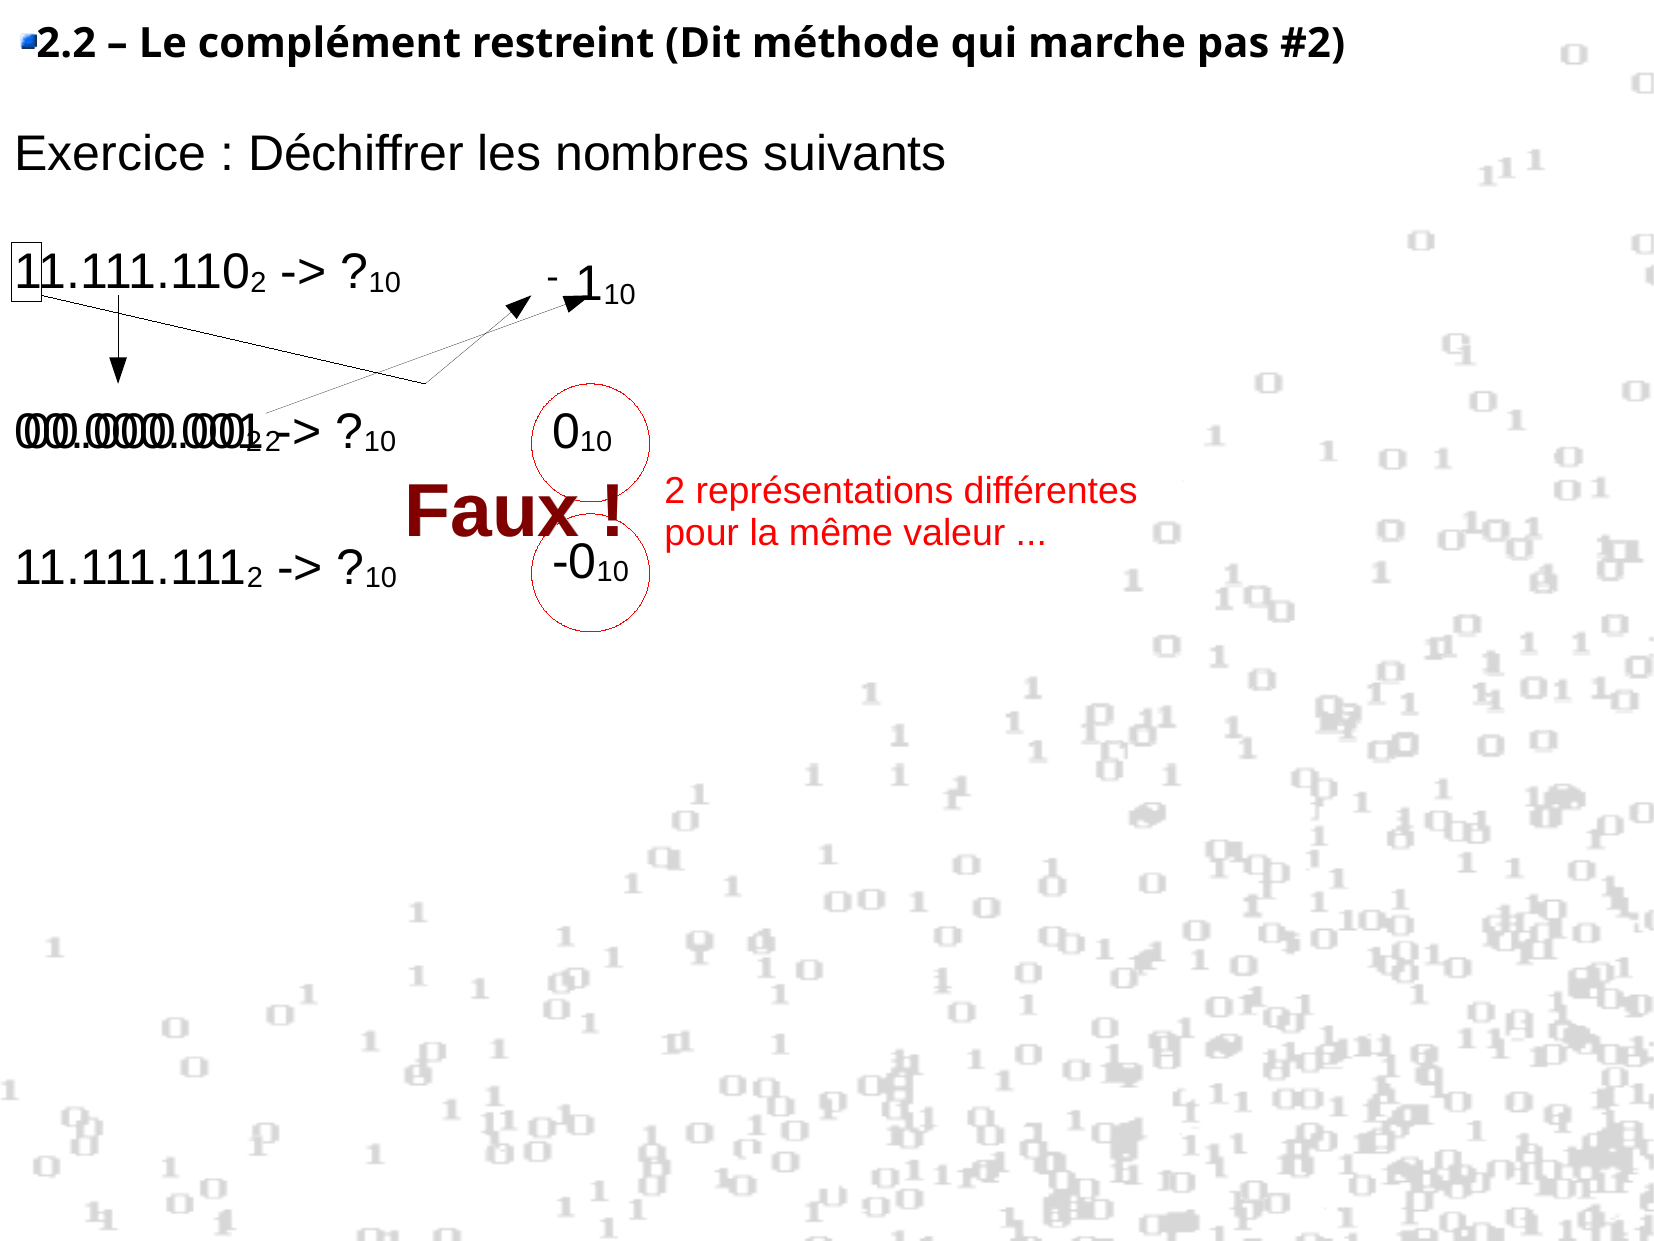

2.2 – Le complément restreint (Dit méthode qui marche pas #2)
Exercice : Déchiffrer les nombres suivants
11.111.1102 -> ?10
-
110
00.000.0012
010
00.000.002 -> ?10
Faux !
2 représentations différentes pour la même valeur ...
-010
11.111.1112 -> ?10